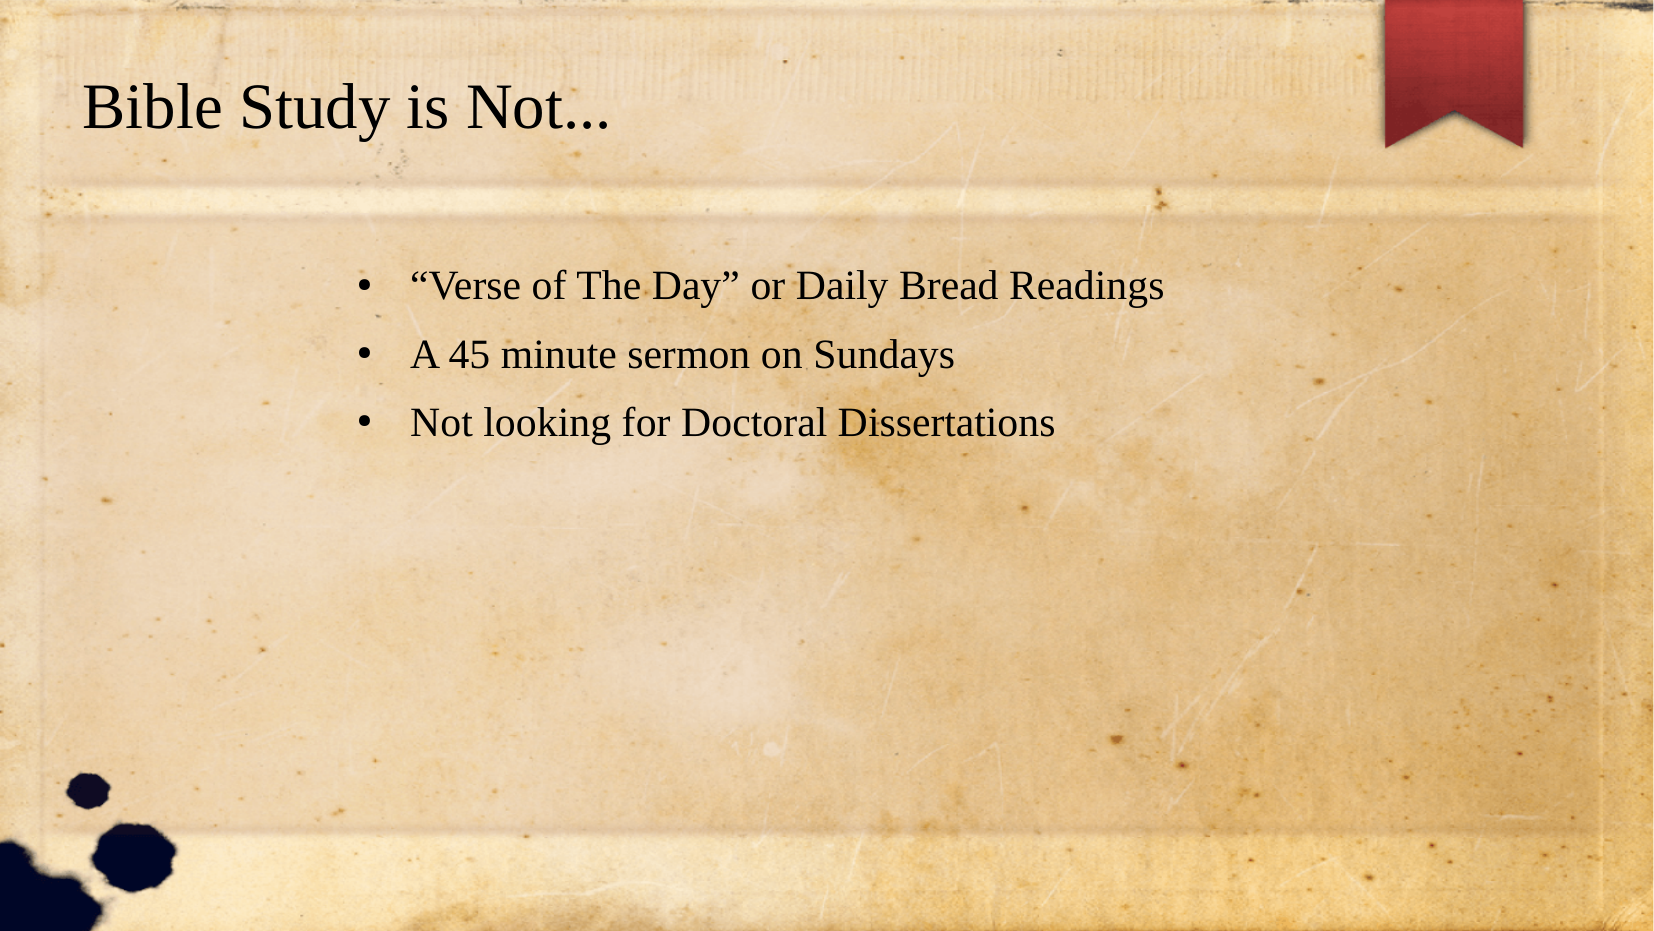

# Bible Study is Not...
“Verse of The Day” or Daily Bread Readings
A 45 minute sermon on Sundays
Not looking for Doctoral Dissertations